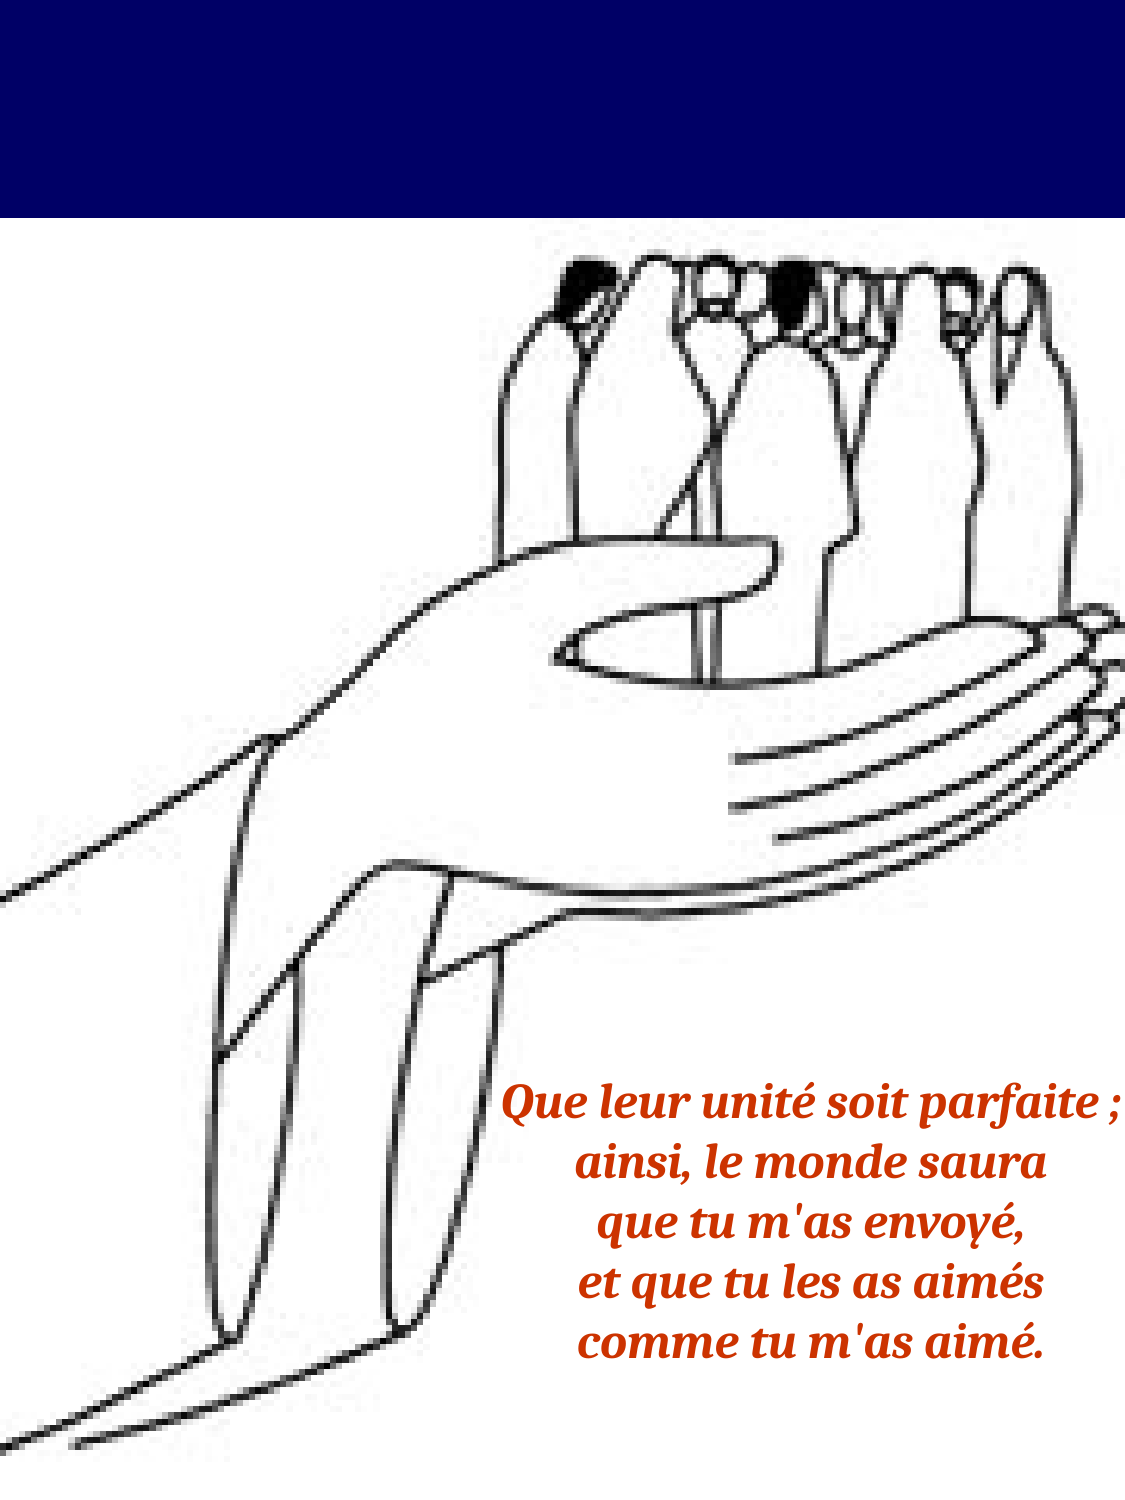

Que leur unité soit parfaite ;
ainsi, le monde saura
que tu m'as envoyé,
et que tu les as aimés
comme tu m'as aimé.